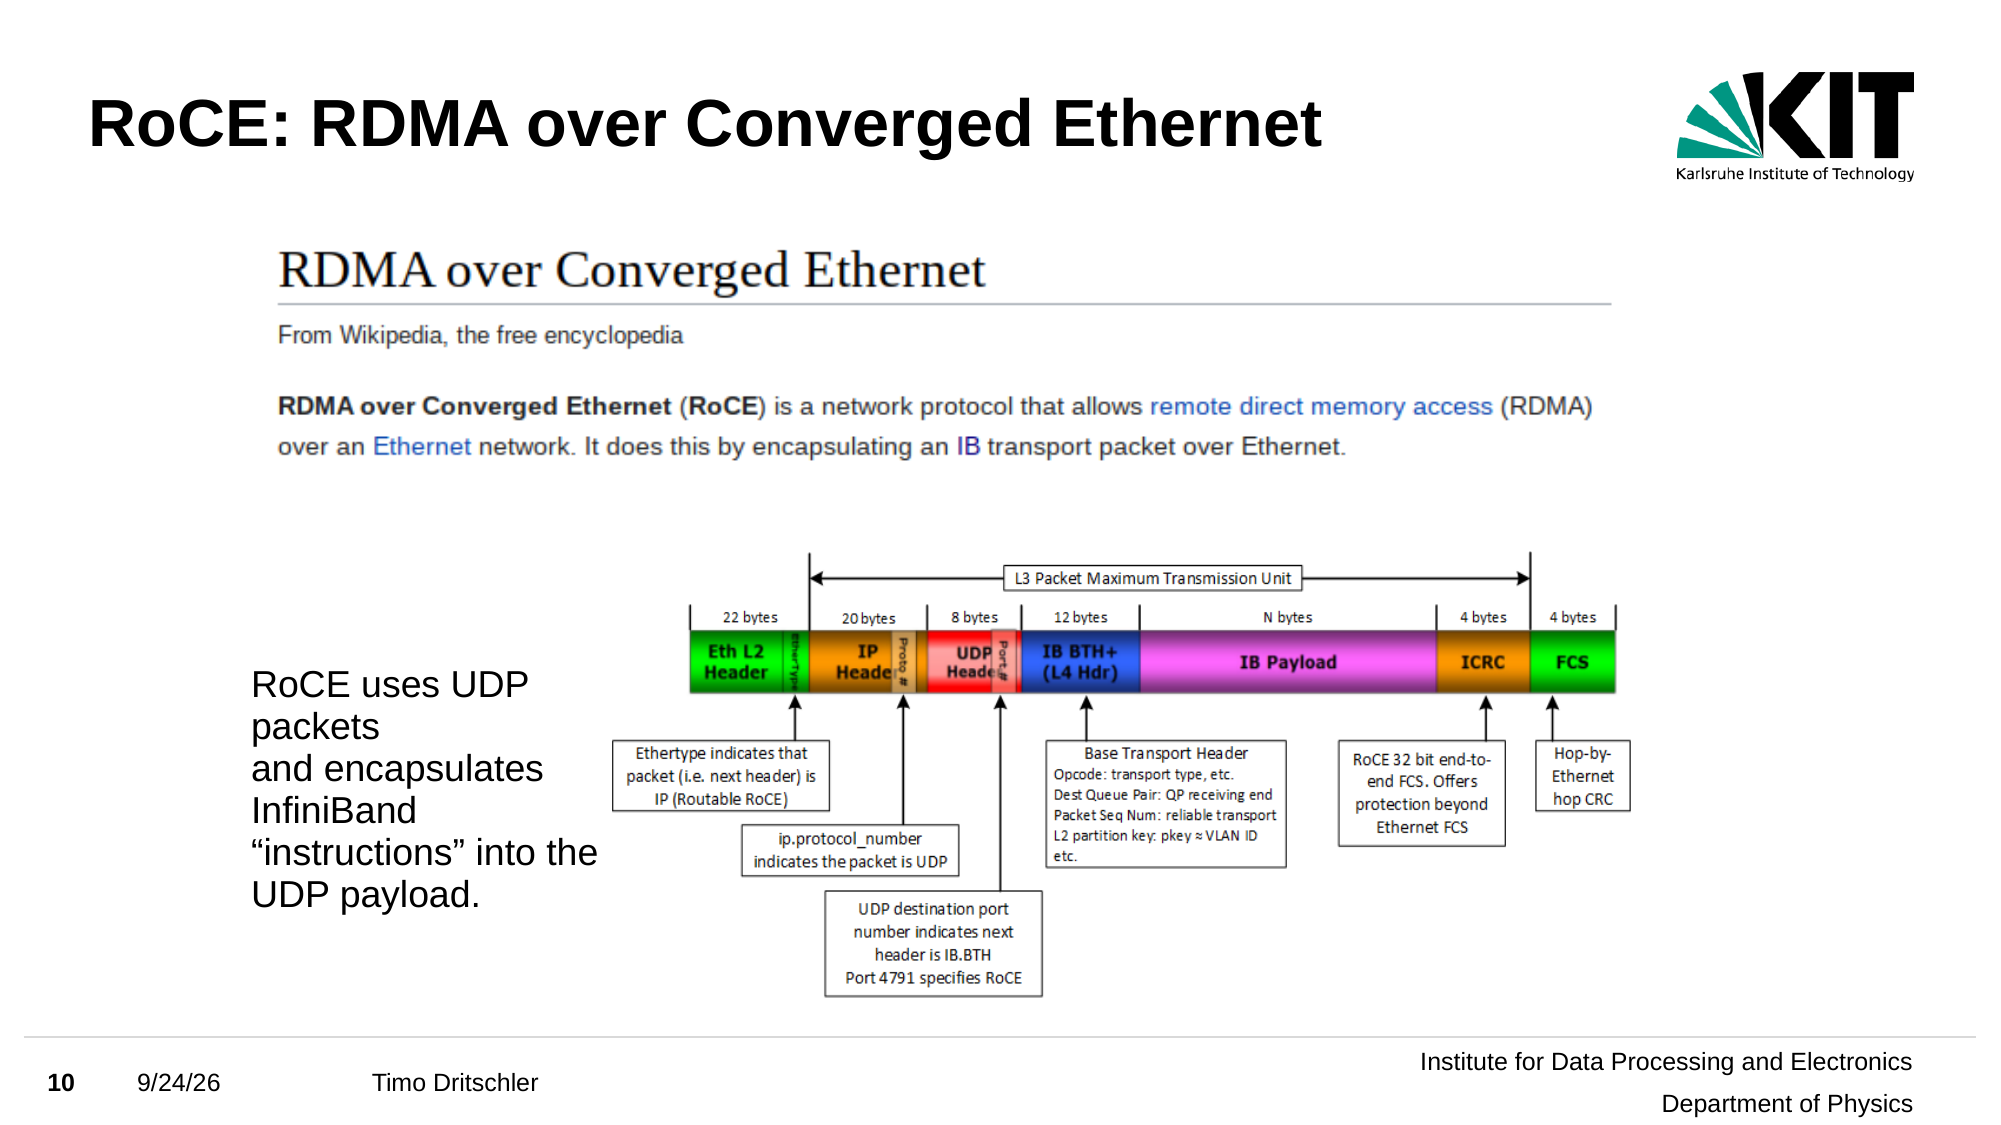

# RoCE: RDMA over Converged Ethernet
RoCE uses UDP packets
and encapsulates InfiniBand
“instructions” into the
UDP payload.